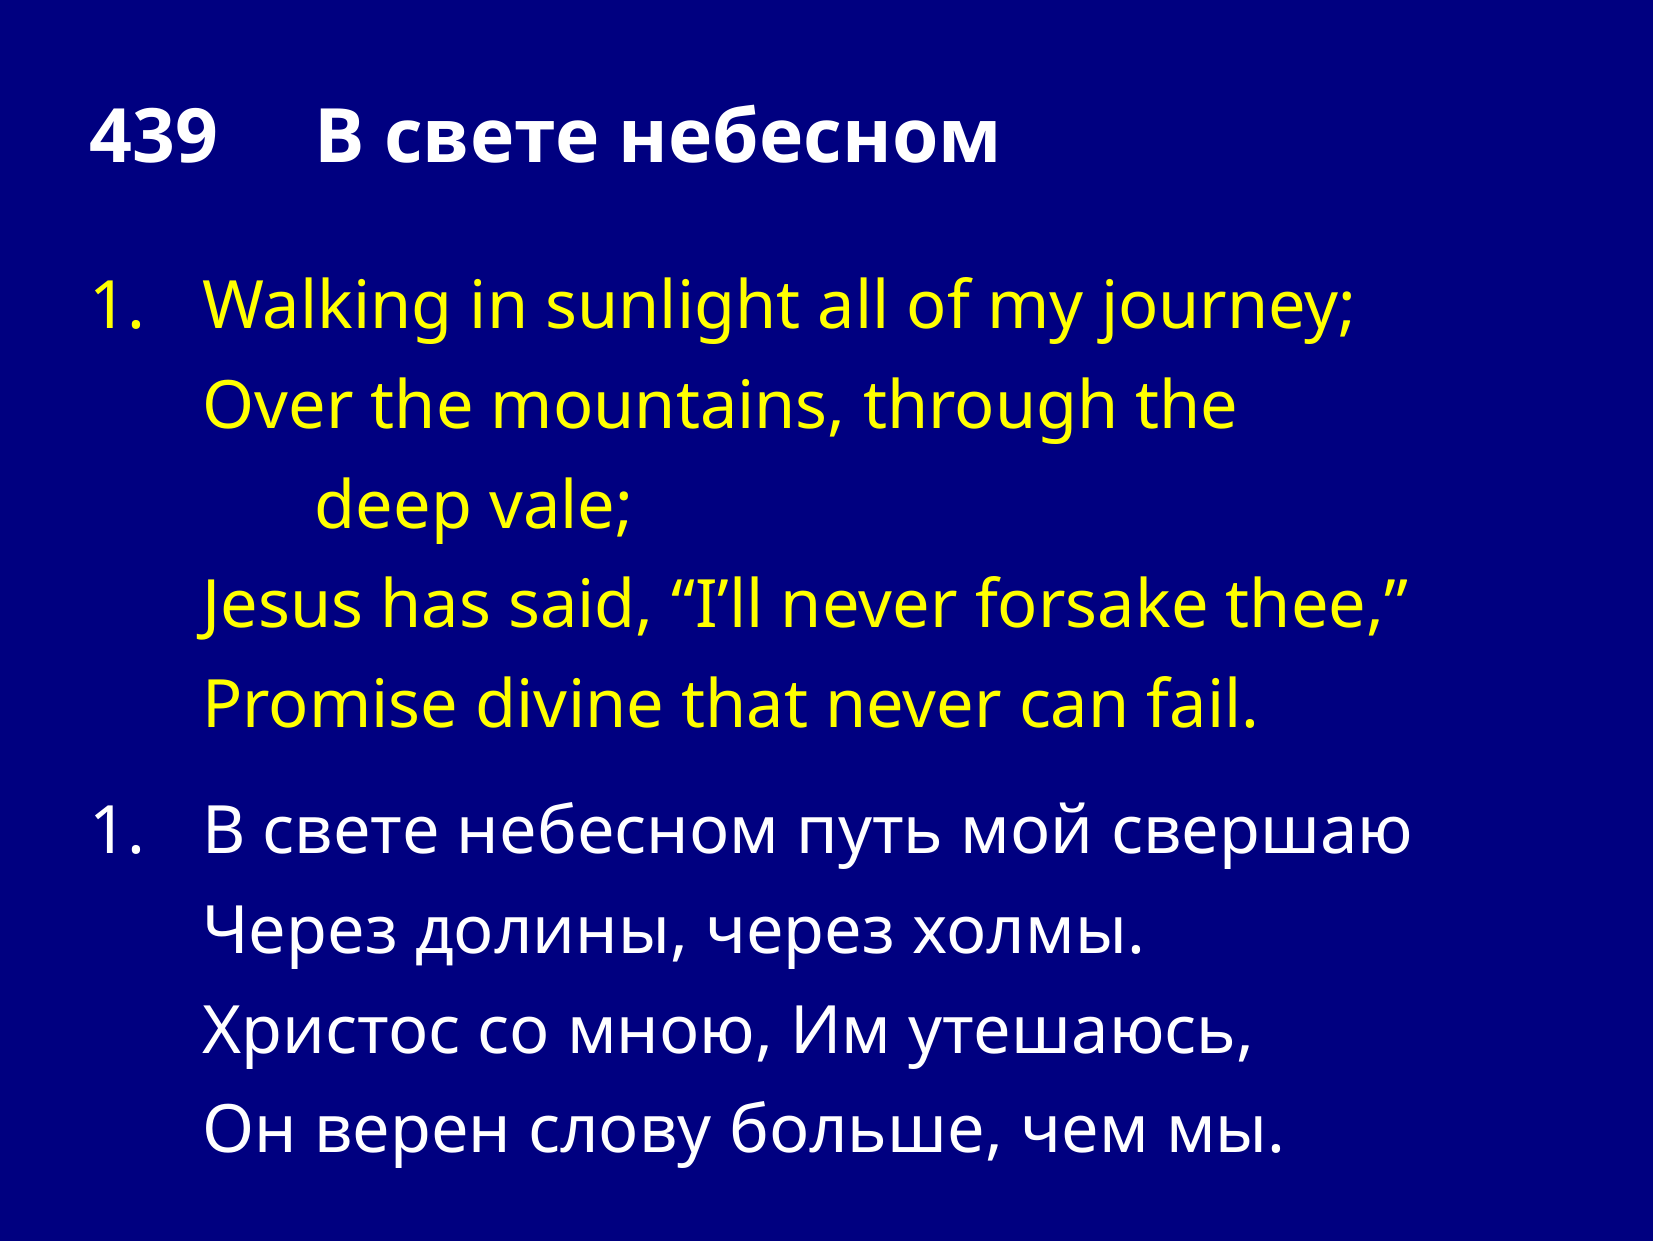

439	В свете небесном
1.	Walking in sunlight all of my journey;
	Over the mountains, through the
		deep vale;
	Jesus has said, “I’ll never forsake thee,”
	Promise divine that never can fail.
1.	В свете небесном путь мой свершаю
	Через долины, через холмы.
	Христос со мною, Им утешаюсь,
	Он верен слову больше, чем мы.